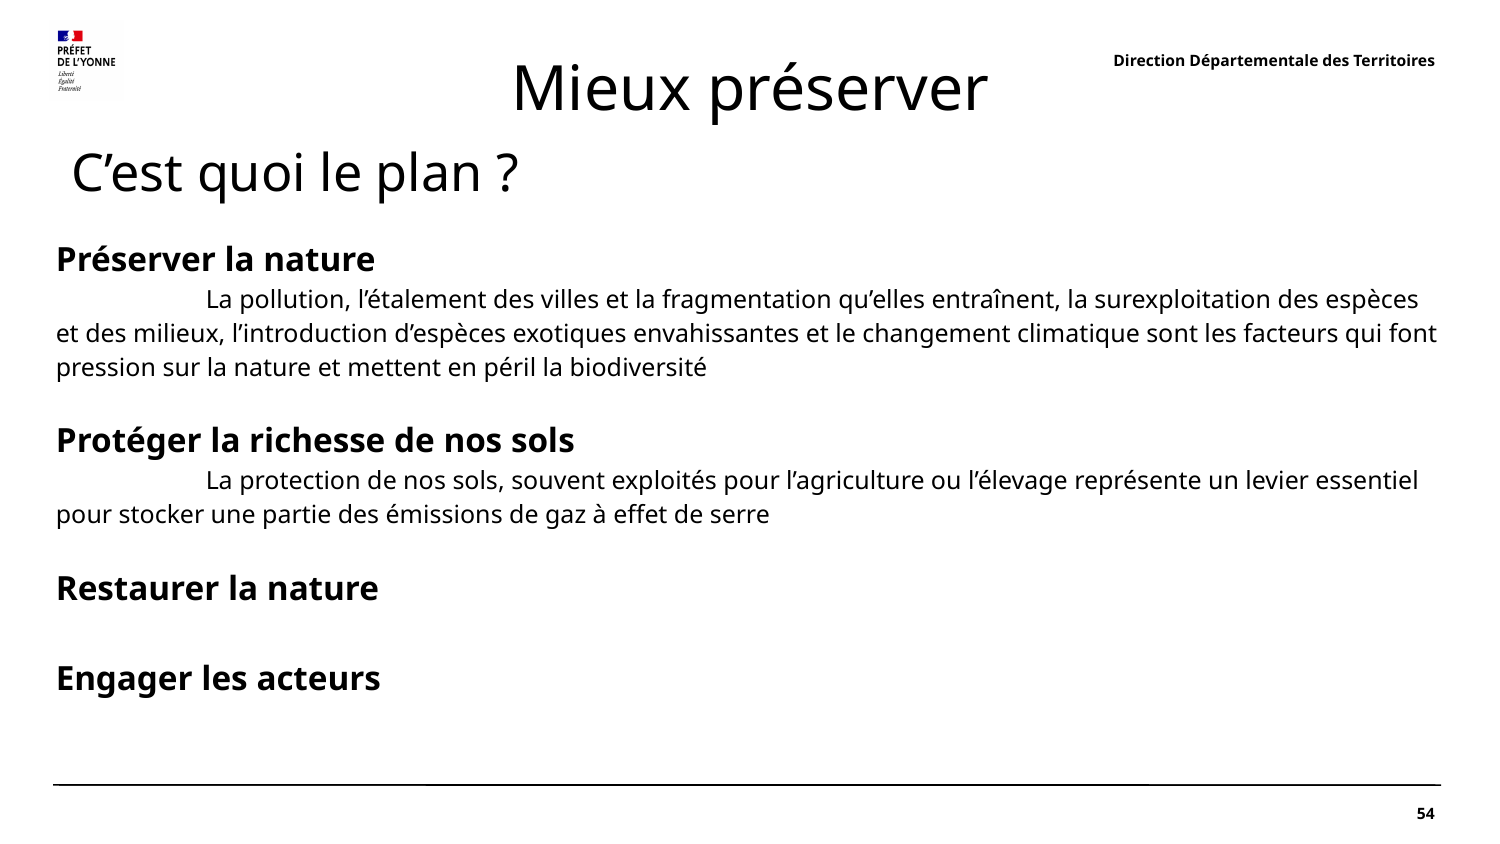

# Mieux préserver
Direction Départementale des Territoires
C’est quoi le plan ?
Préserver la nature
	La pollution, l’étalement des villes et la fragmentation qu’elles entraînent, la surexploitation des espèces et des milieux, l’introduction d’espèces exotiques envahissantes et le changement climatique sont les facteurs qui font pression sur la nature et mettent en péril la biodiversité
Protéger la richesse de nos sols
	La protection de nos sols, souvent exploités pour l’agriculture ou l’élevage représente un levier essentiel pour stocker une partie des émissions de gaz à effet de serre
Restaurer la nature
Engager les acteurs
54